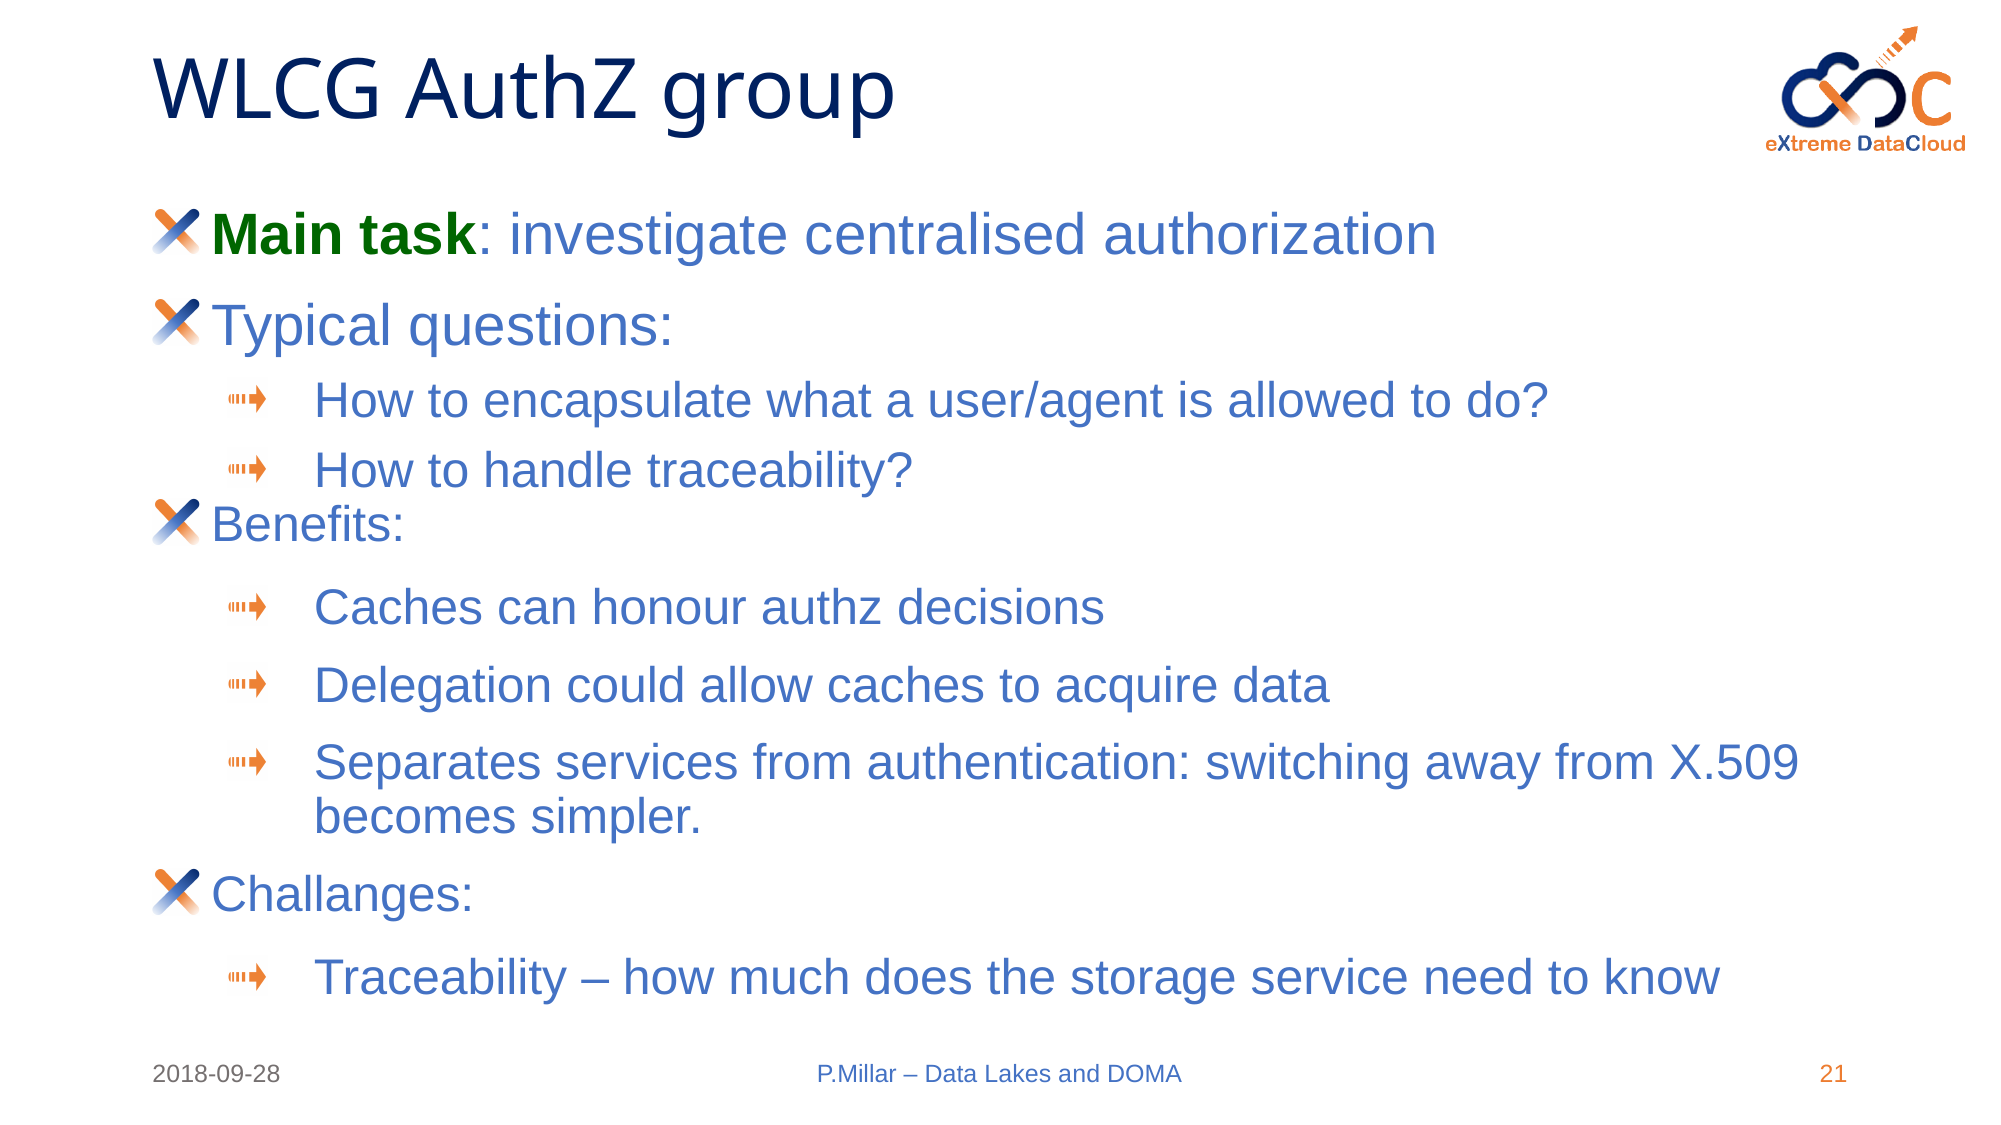

# WLCG AuthZ group
Main task: investigate centralised authorization
Typical questions:
How to encapsulate what a user/agent is allowed to do?
How to handle traceability?
Benefits:
Caches can honour authz decisions
Delegation could allow caches to acquire data
Separates services from authentication: switching away from X.509 becomes simpler.
Challanges:
Traceability – how much does the storage service need to know
2018-09-28
P.Millar – Data Lakes and DOMA